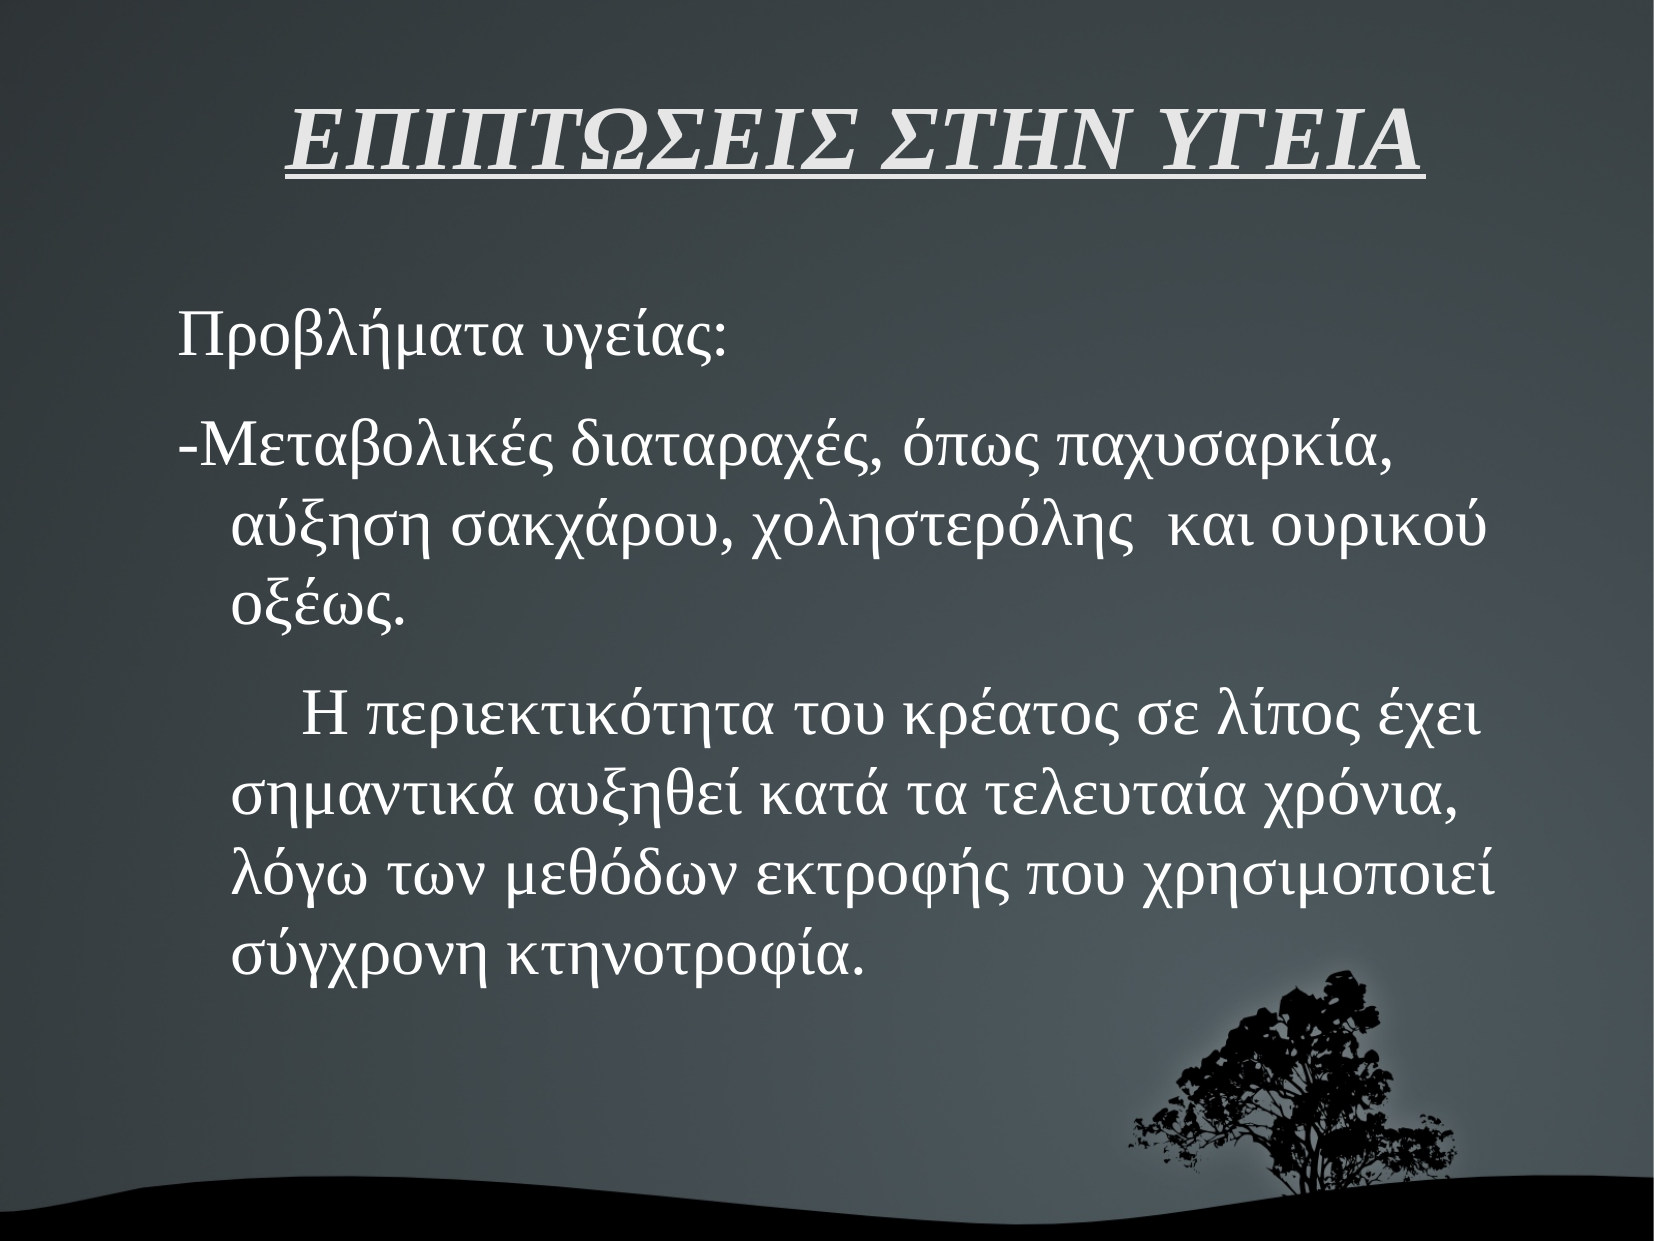

# ΕΠΙΠΤΩΣΕΙΣ ΣΤΗΝ ΥΓΕΙΑ
Προβλήματα υγείας:
-Μεταβολικές διαταραχές, όπως παχυσαρκία, αύξηση σακχάρου, χοληστερόλης και ουρικού οξέως.
 Η περιεκτικότητα του κρέατος σε λίπος έχει σημαντικά αυξηθεί κατά τα τελευταία χρόνια, λόγω των μεθόδων εκτροφής που χρησιμοποιεί σύγχρονη κτηνοτροφία.